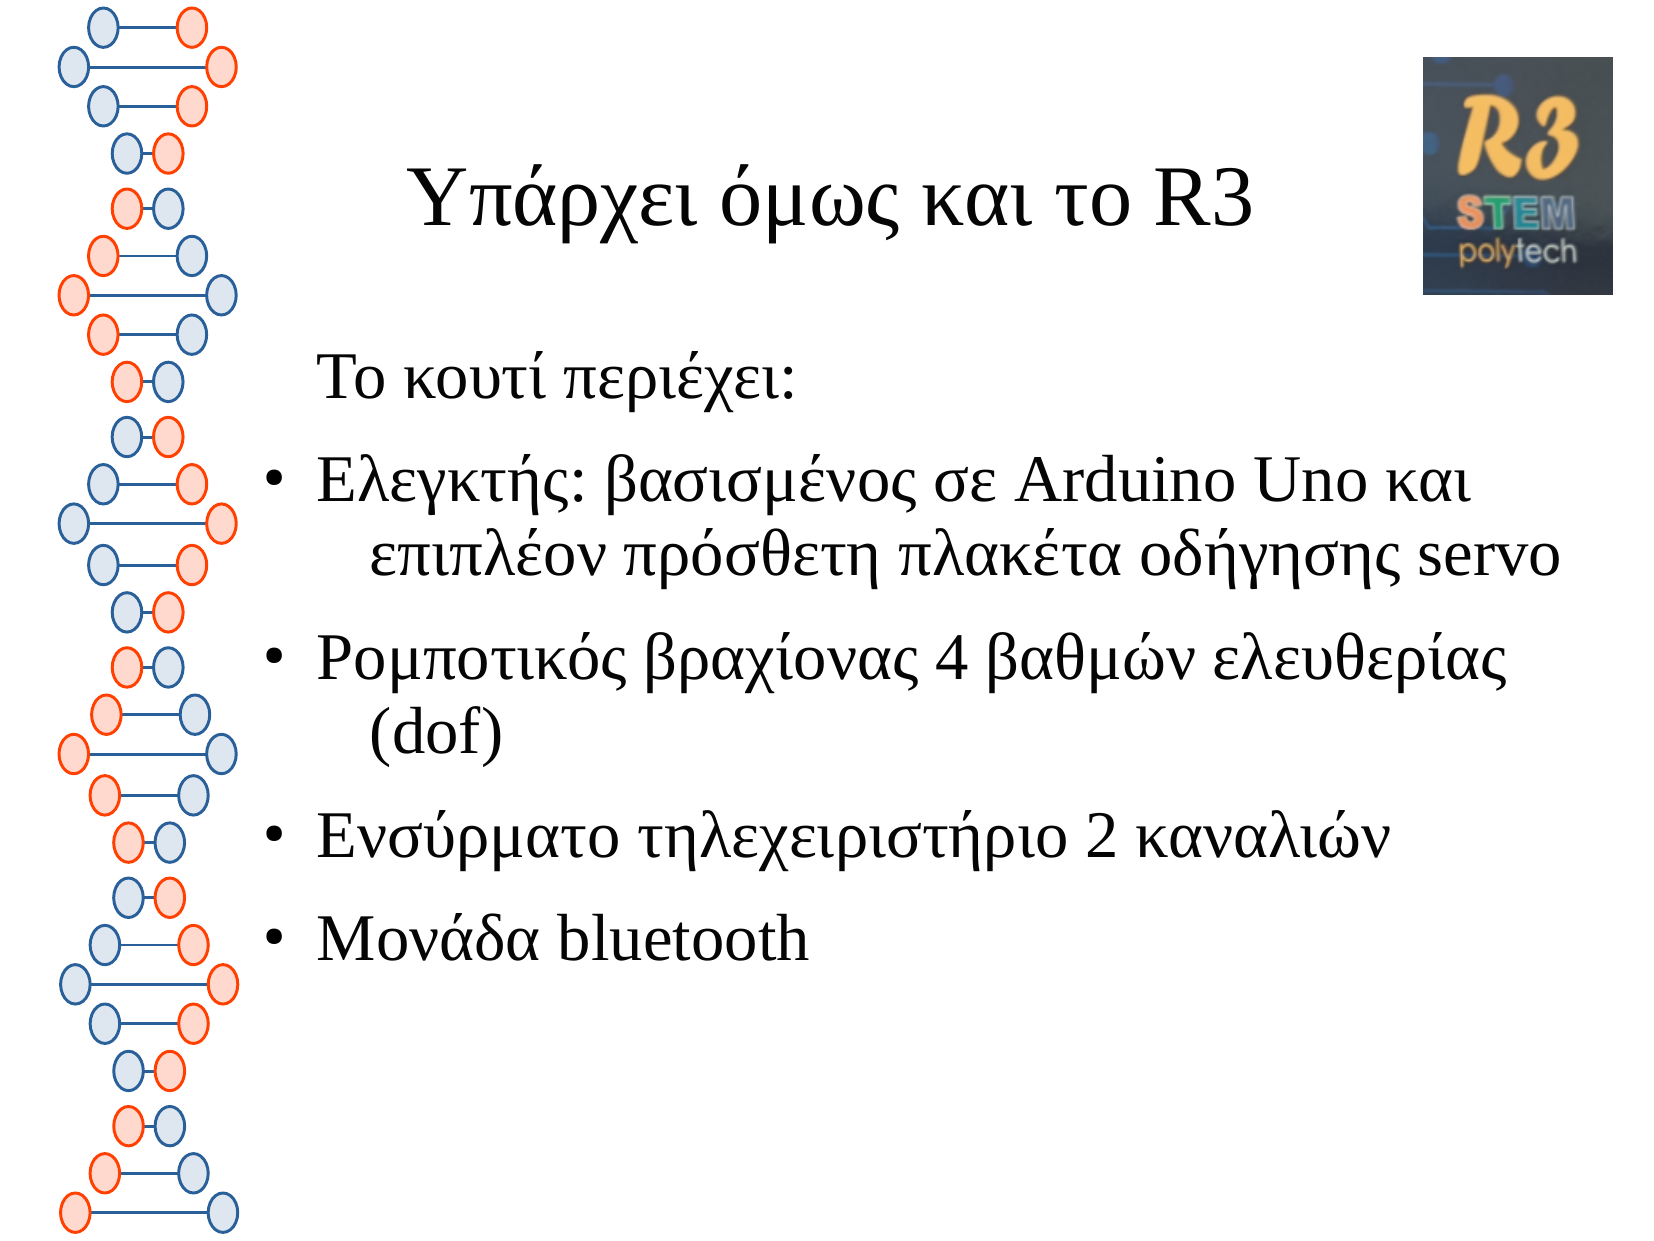

# Υπάρχει όμως και το R3
Το κουτί περιέχει:
Ελεγκτής: βασισμένος σε Arduino Uno και επιπλέον πρόσθετη πλακέτα οδήγησης servo
Ρομποτικός βραχίονας 4 βαθμών ελευθερίας (dof)
Ενσύρματο τηλεχειριστήριο 2 καναλιών
Μονάδα bluetooth